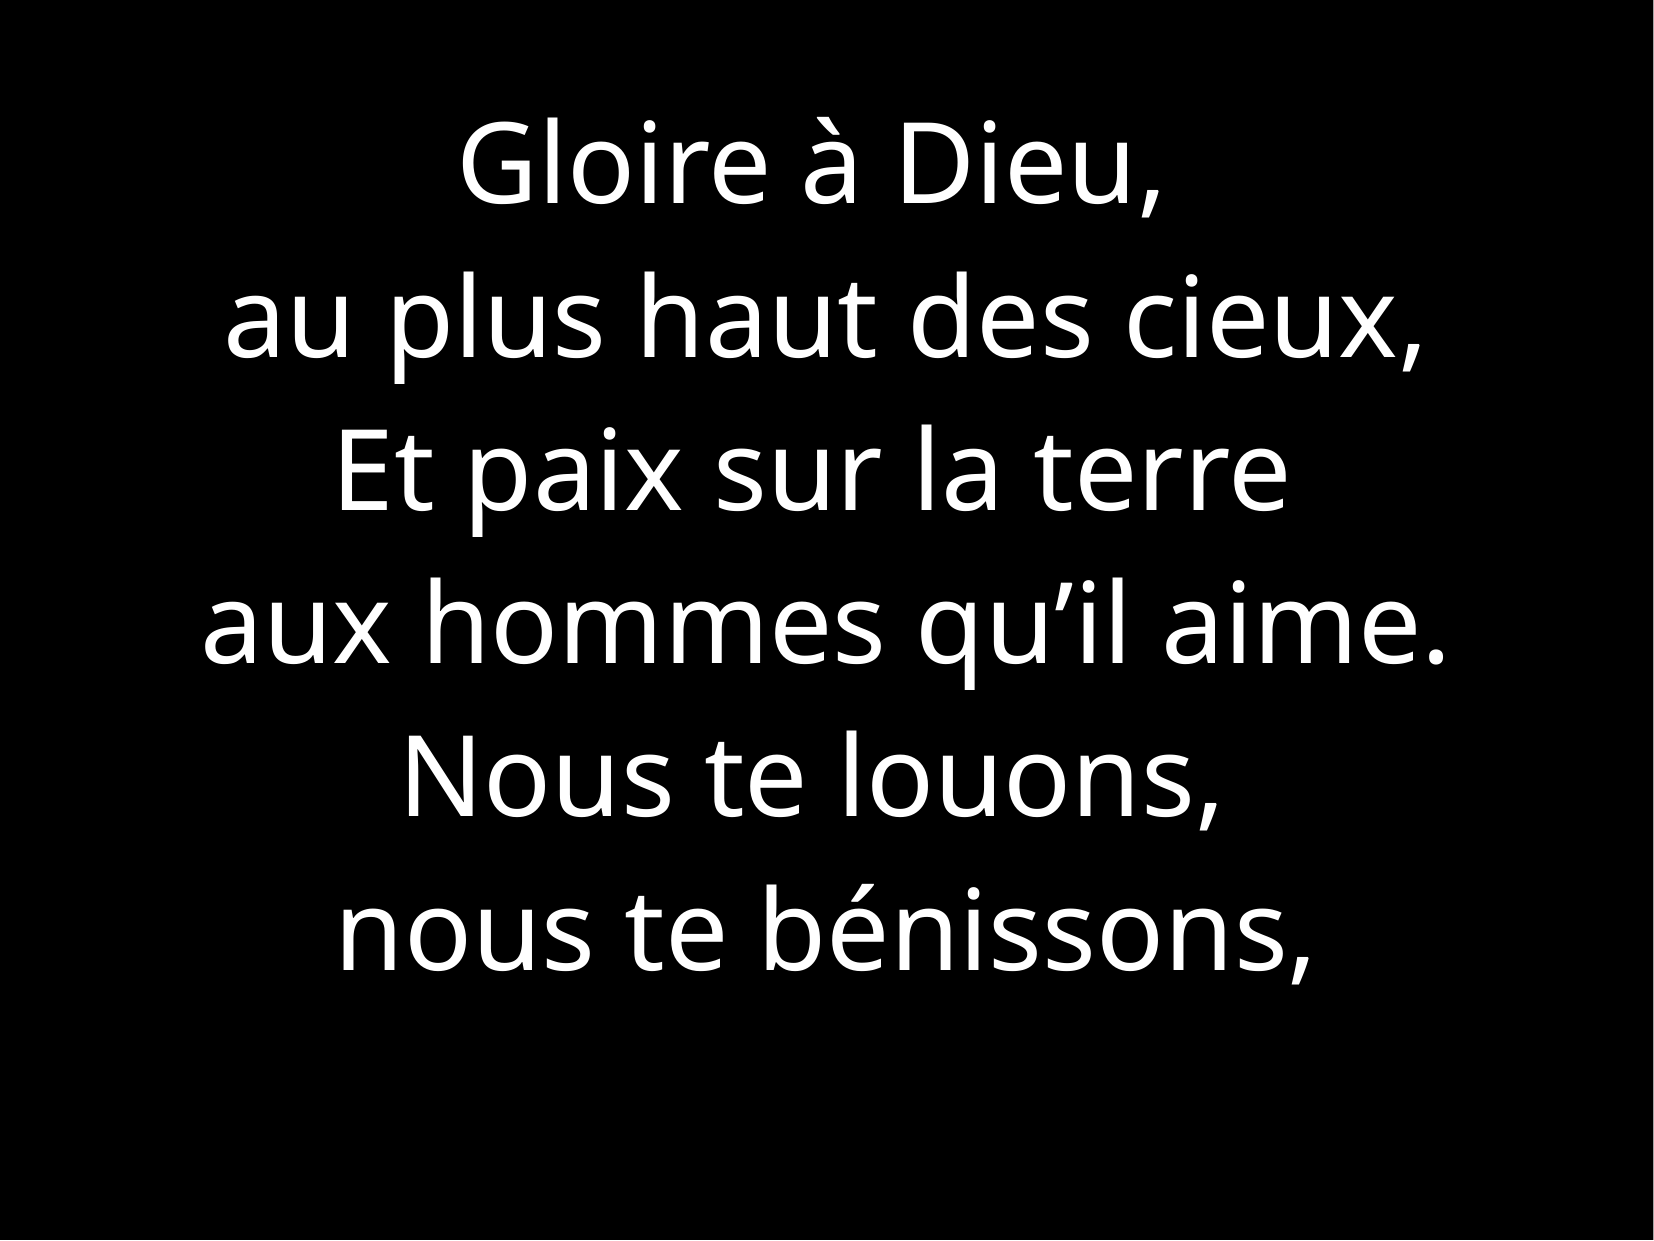

# Gloire à Dieu,
au plus haut des cieux,
Et paix sur la terre
aux hommes qu’il aime.
Nous te louons,
nous te bénissons,